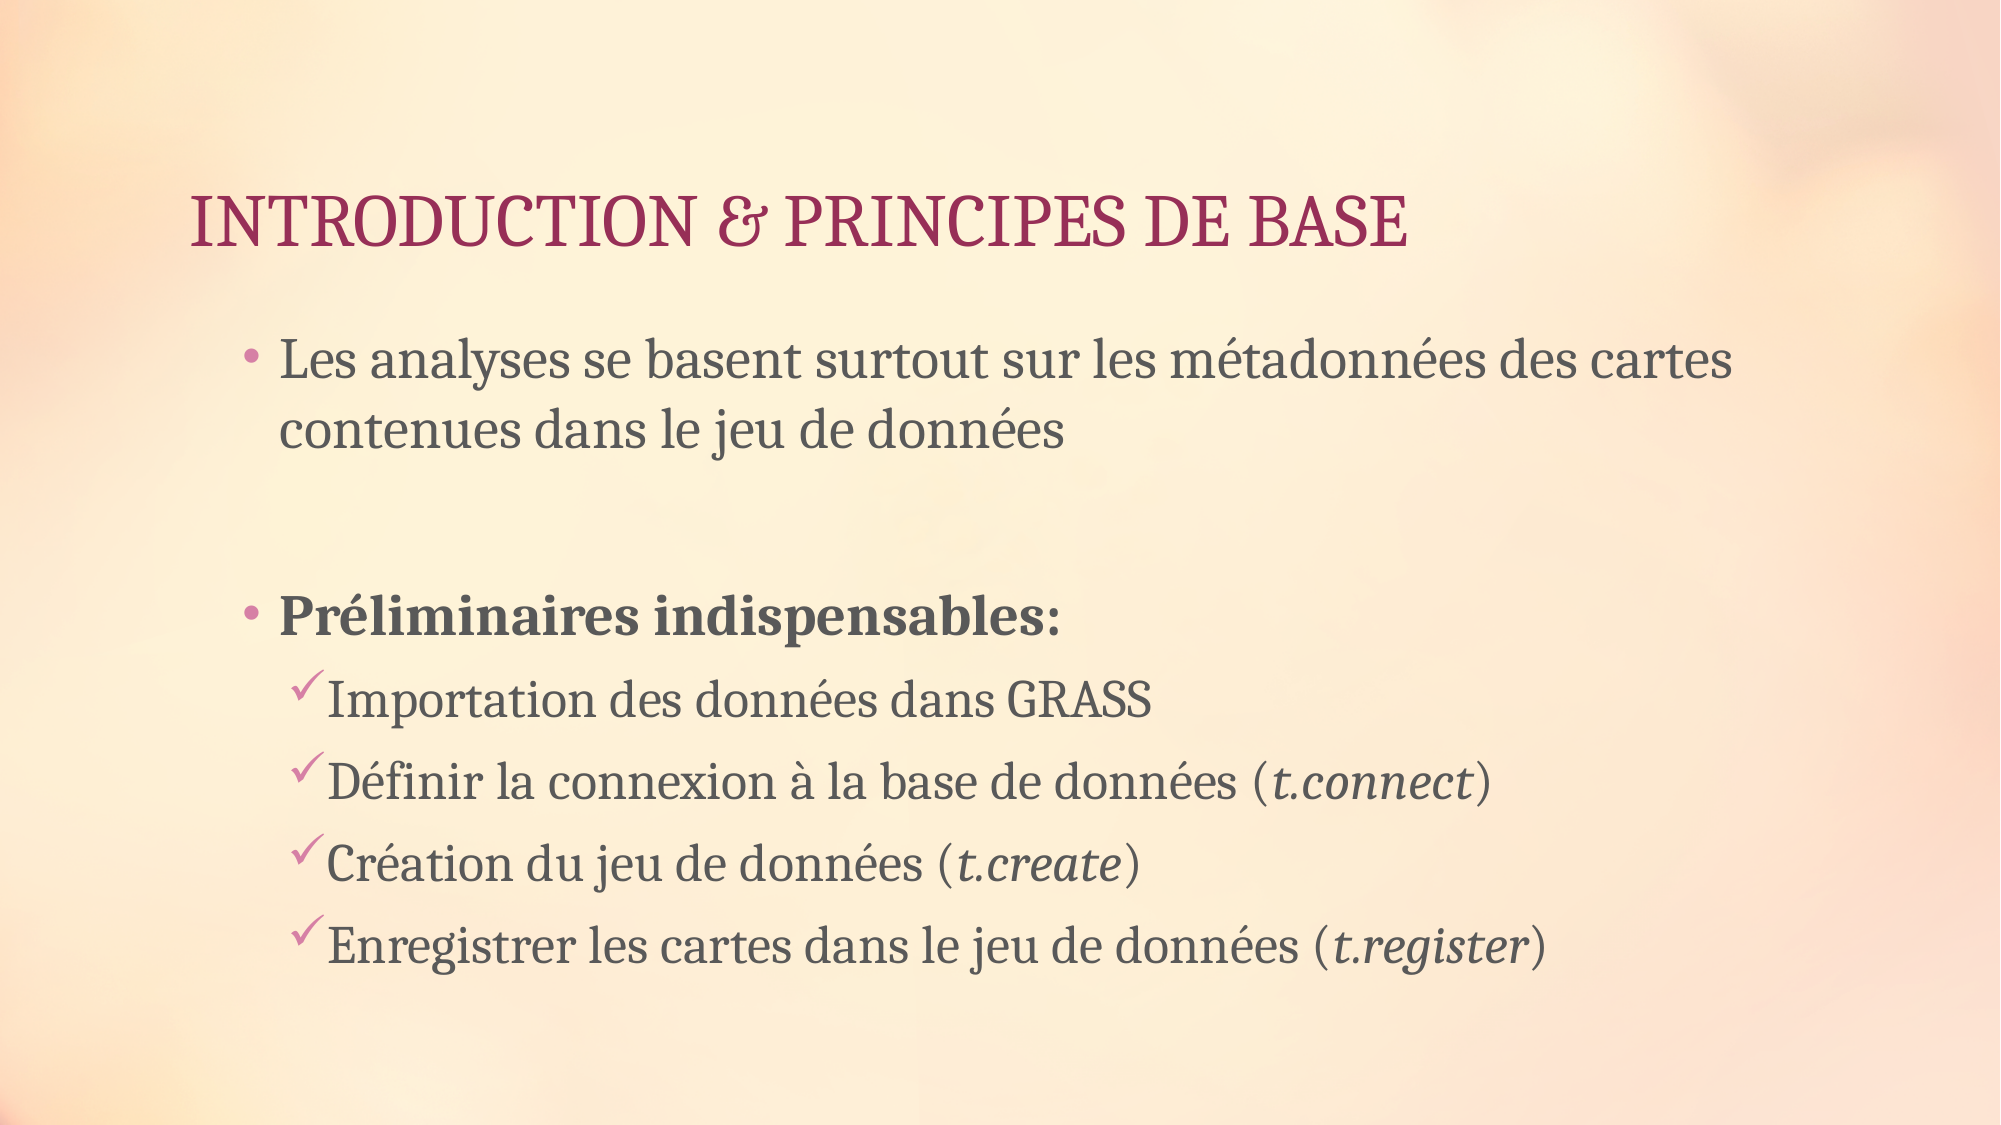

# INTRODUCTION & PRINCIPES DE BASE
Les analyses se basent surtout sur les métadonnées des cartes contenues dans le jeu de données
Préliminaires indispensables:
Importation des données dans GRASS
Définir la connexion à la base de données (t.connect)
Création du jeu de données (t.create)
Enregistrer les cartes dans le jeu de données (t.register)